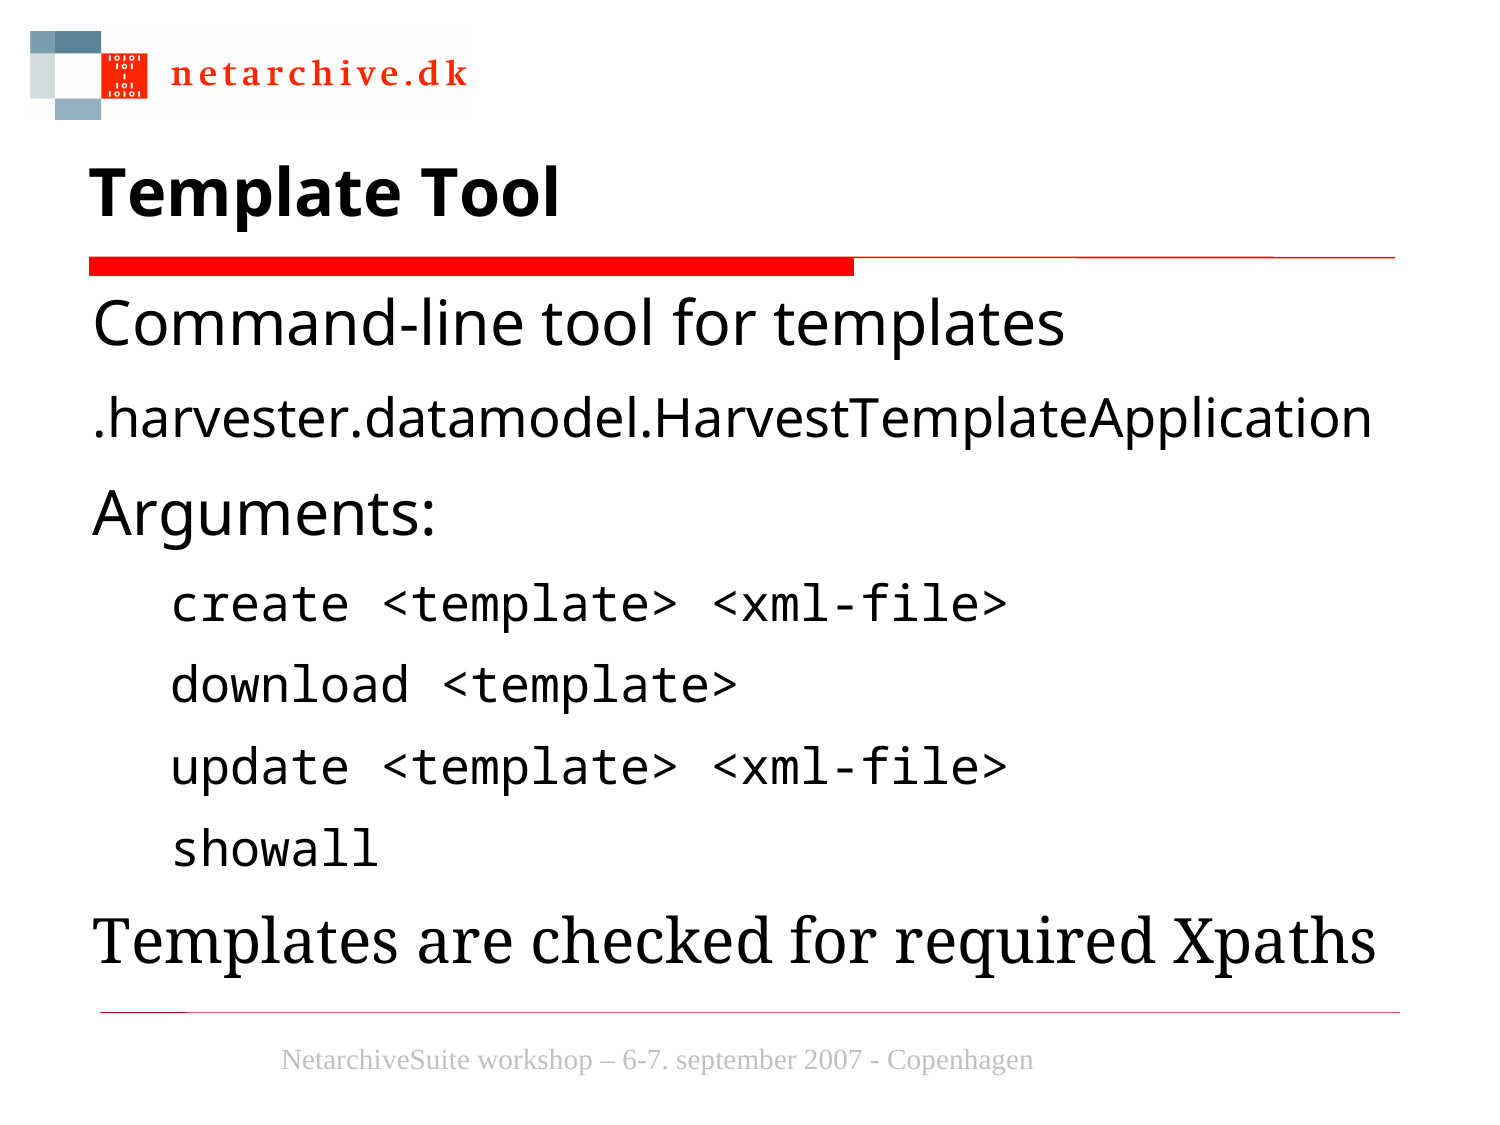

# Template Tool
Command-line tool for templates
.harvester.datamodel.HarvestTemplateApplication
Arguments:
create <template> <xml-file>
download <template>
update <template> <xml-file>
showall
Templates are checked for required Xpaths